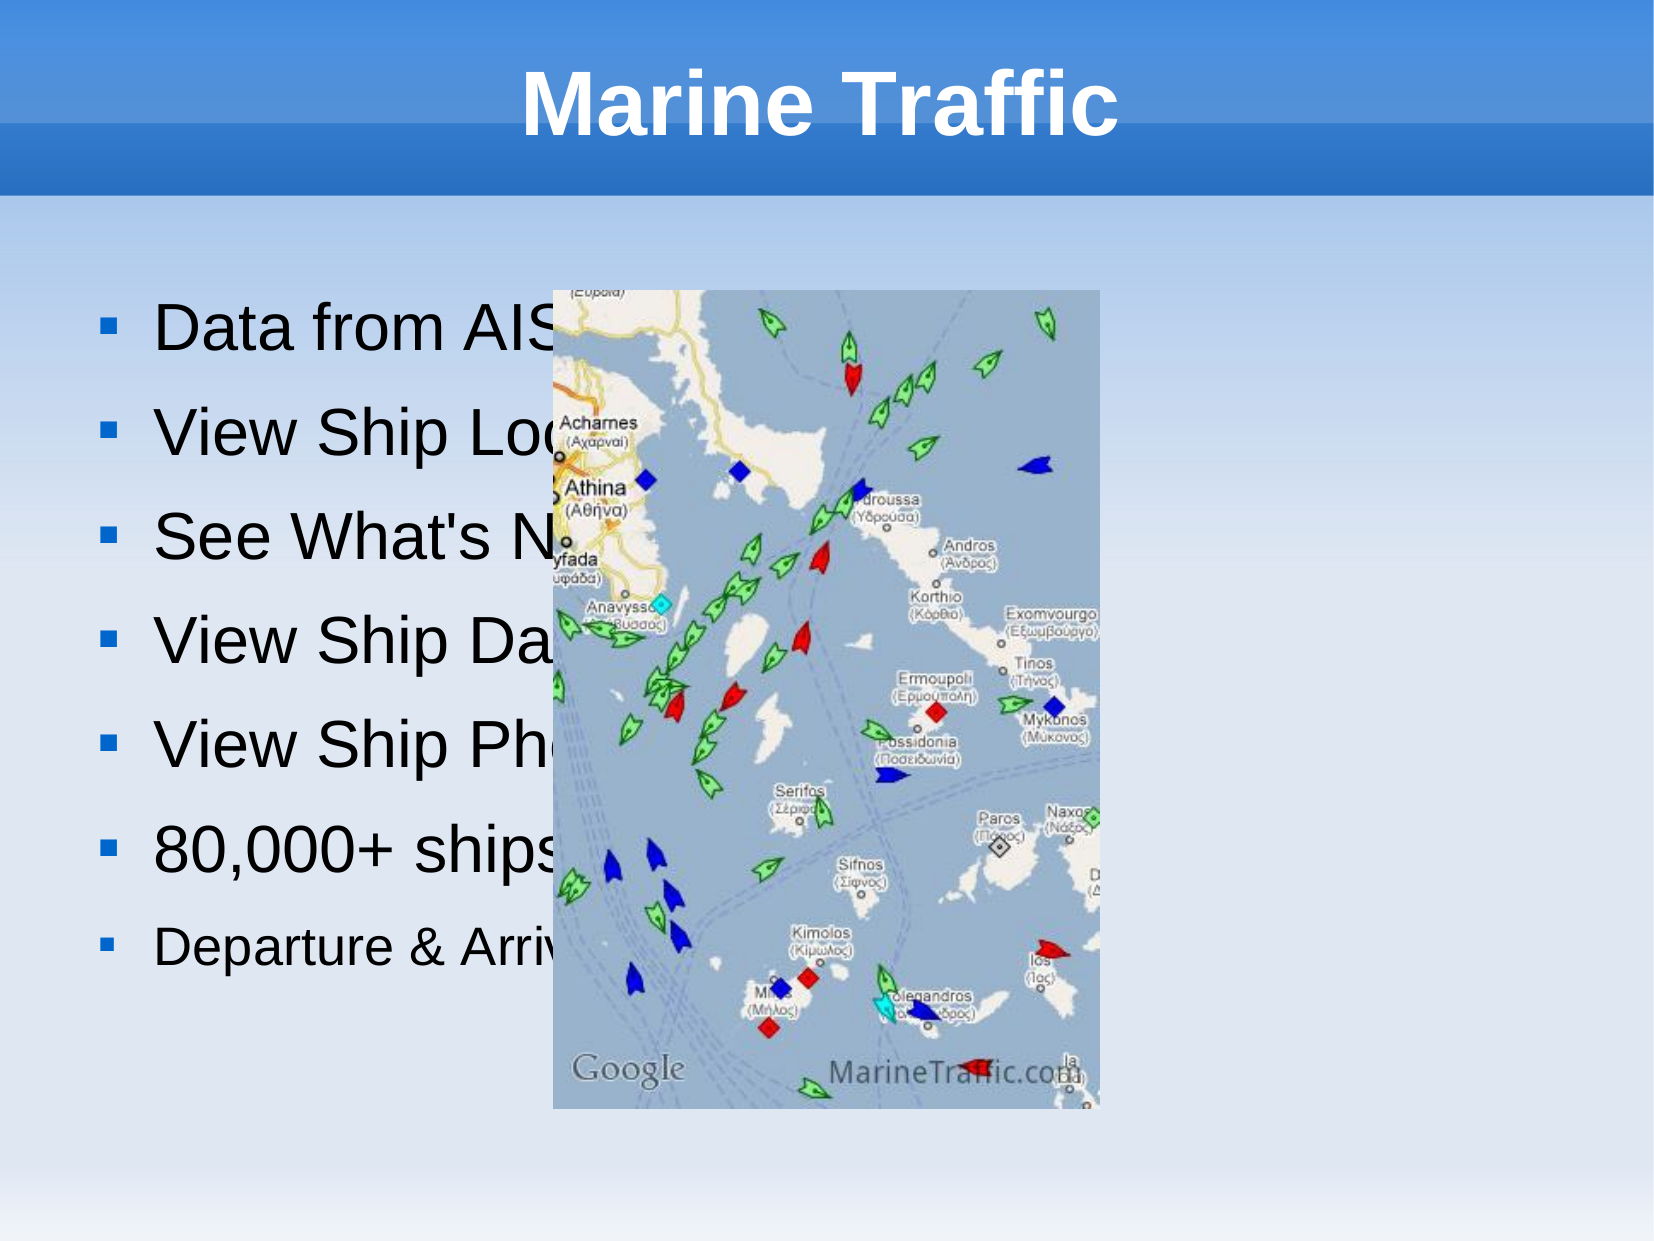

# Marine Traffic
Data from AIS & GPS
View Ship Locations
See What's Near You
View Ship Data
View Ship Photos
80,000+ ships /day
Departure & Arrival Times